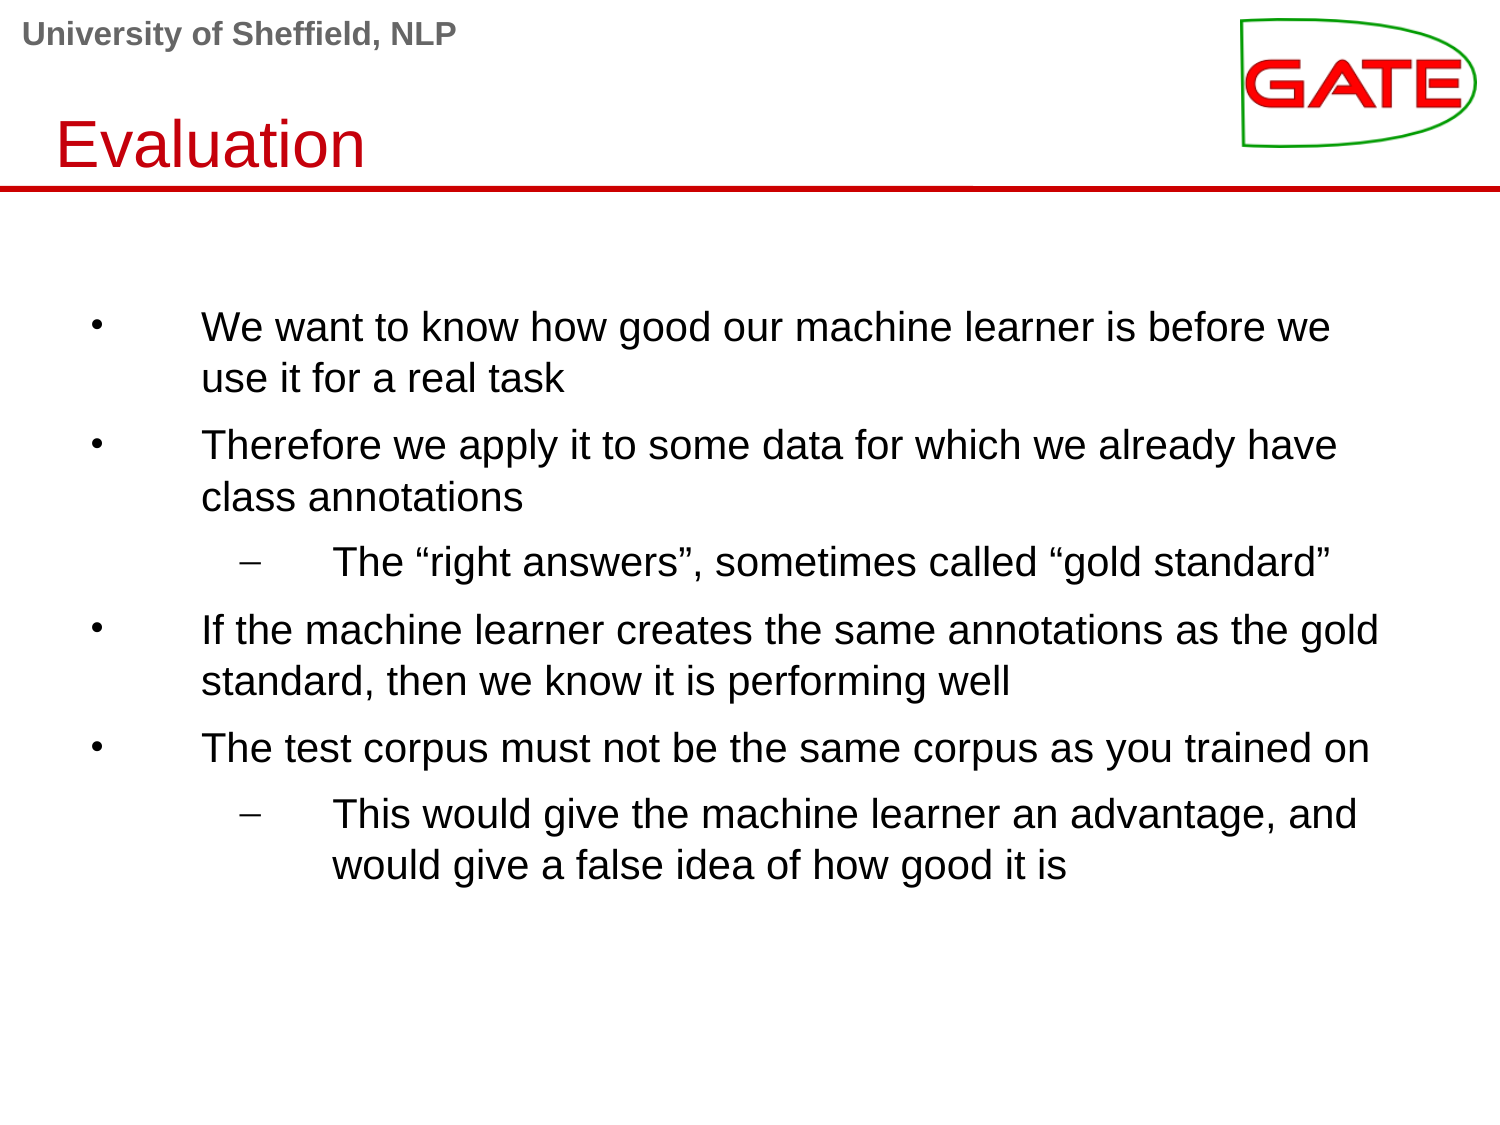

# Evaluation
We want to know how good our machine learner is before we use it for a real task
Therefore we apply it to some data for which we already have class annotations
The “right answers”, sometimes called “gold standard”
If the machine learner creates the same annotations as the gold standard, then we know it is performing well
The test corpus must not be the same corpus as you trained on
This would give the machine learner an advantage, and would give a false idea of how good it is